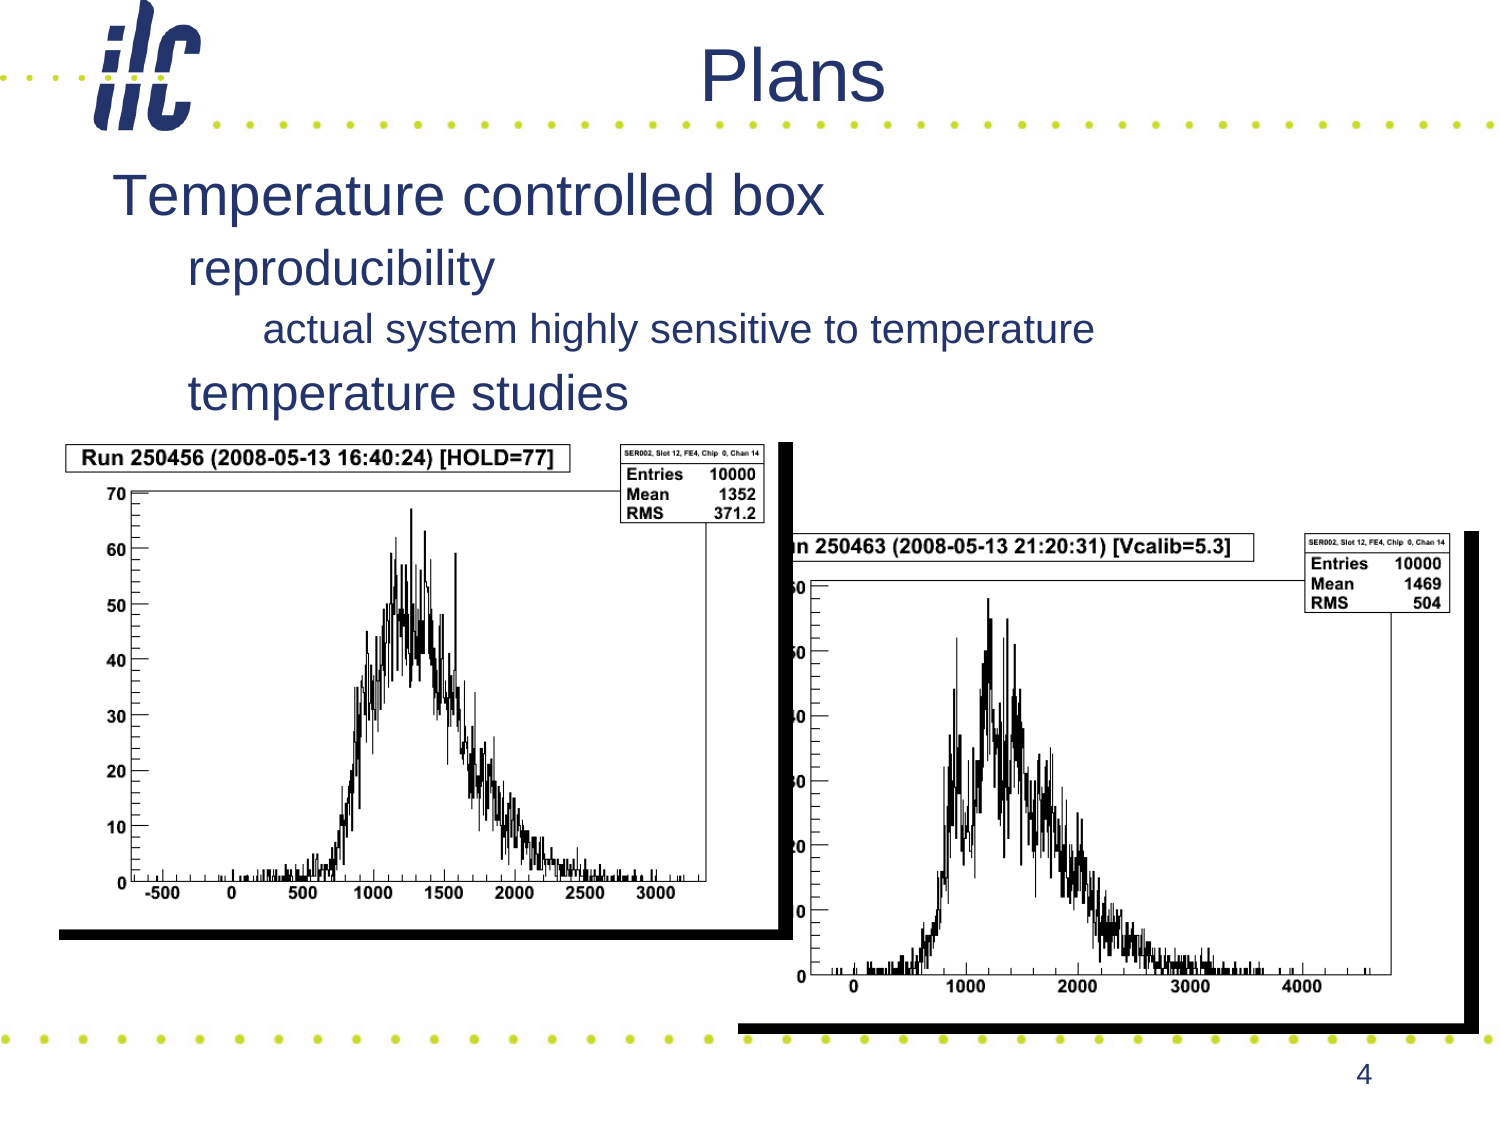

# Plans
Temperature controlled box
reproducibility
actual system highly sensitive to temperature
temperature studies
4